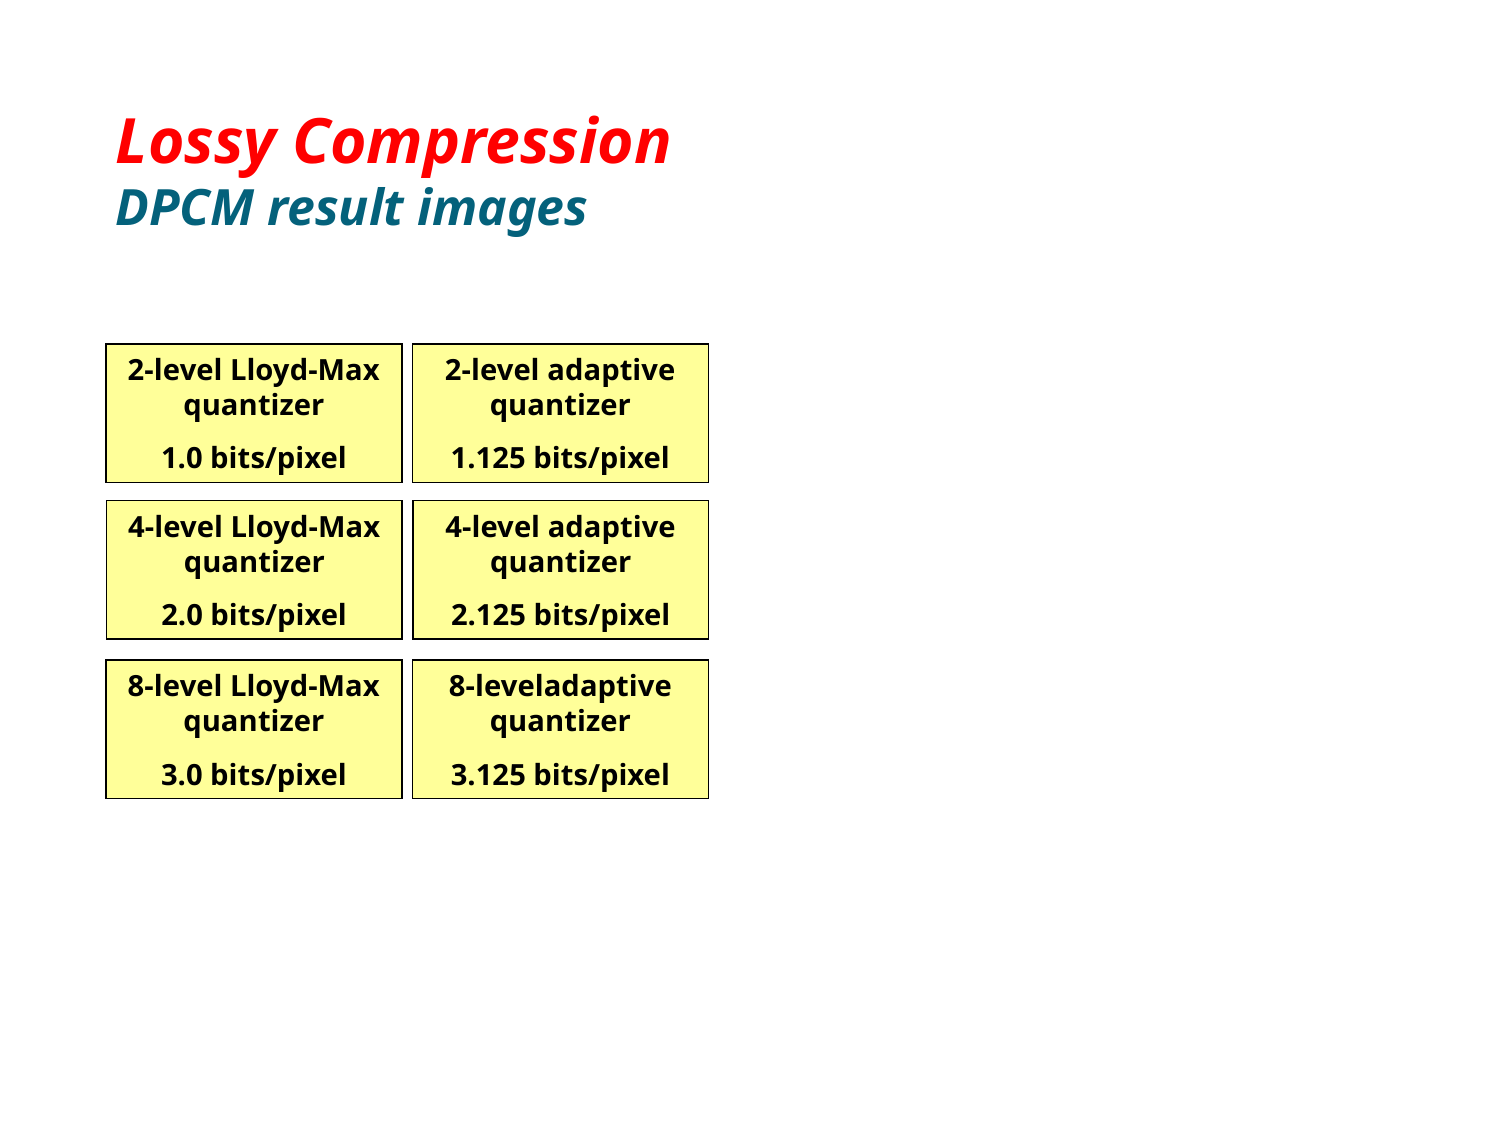

Lossy Compression
DPCM result images
2-level Lloyd-Max quantizer
1.0 bits/pixel
2-level adaptive quantizer
1.125 bits/pixel
4-level Lloyd-Max quantizer
2.0 bits/pixel
4-level adaptive quantizer
2.125 bits/pixel
8-level Lloyd-Max quantizer
3.0 bits/pixel
8-leveladaptive quantizer
3.125 bits/pixel